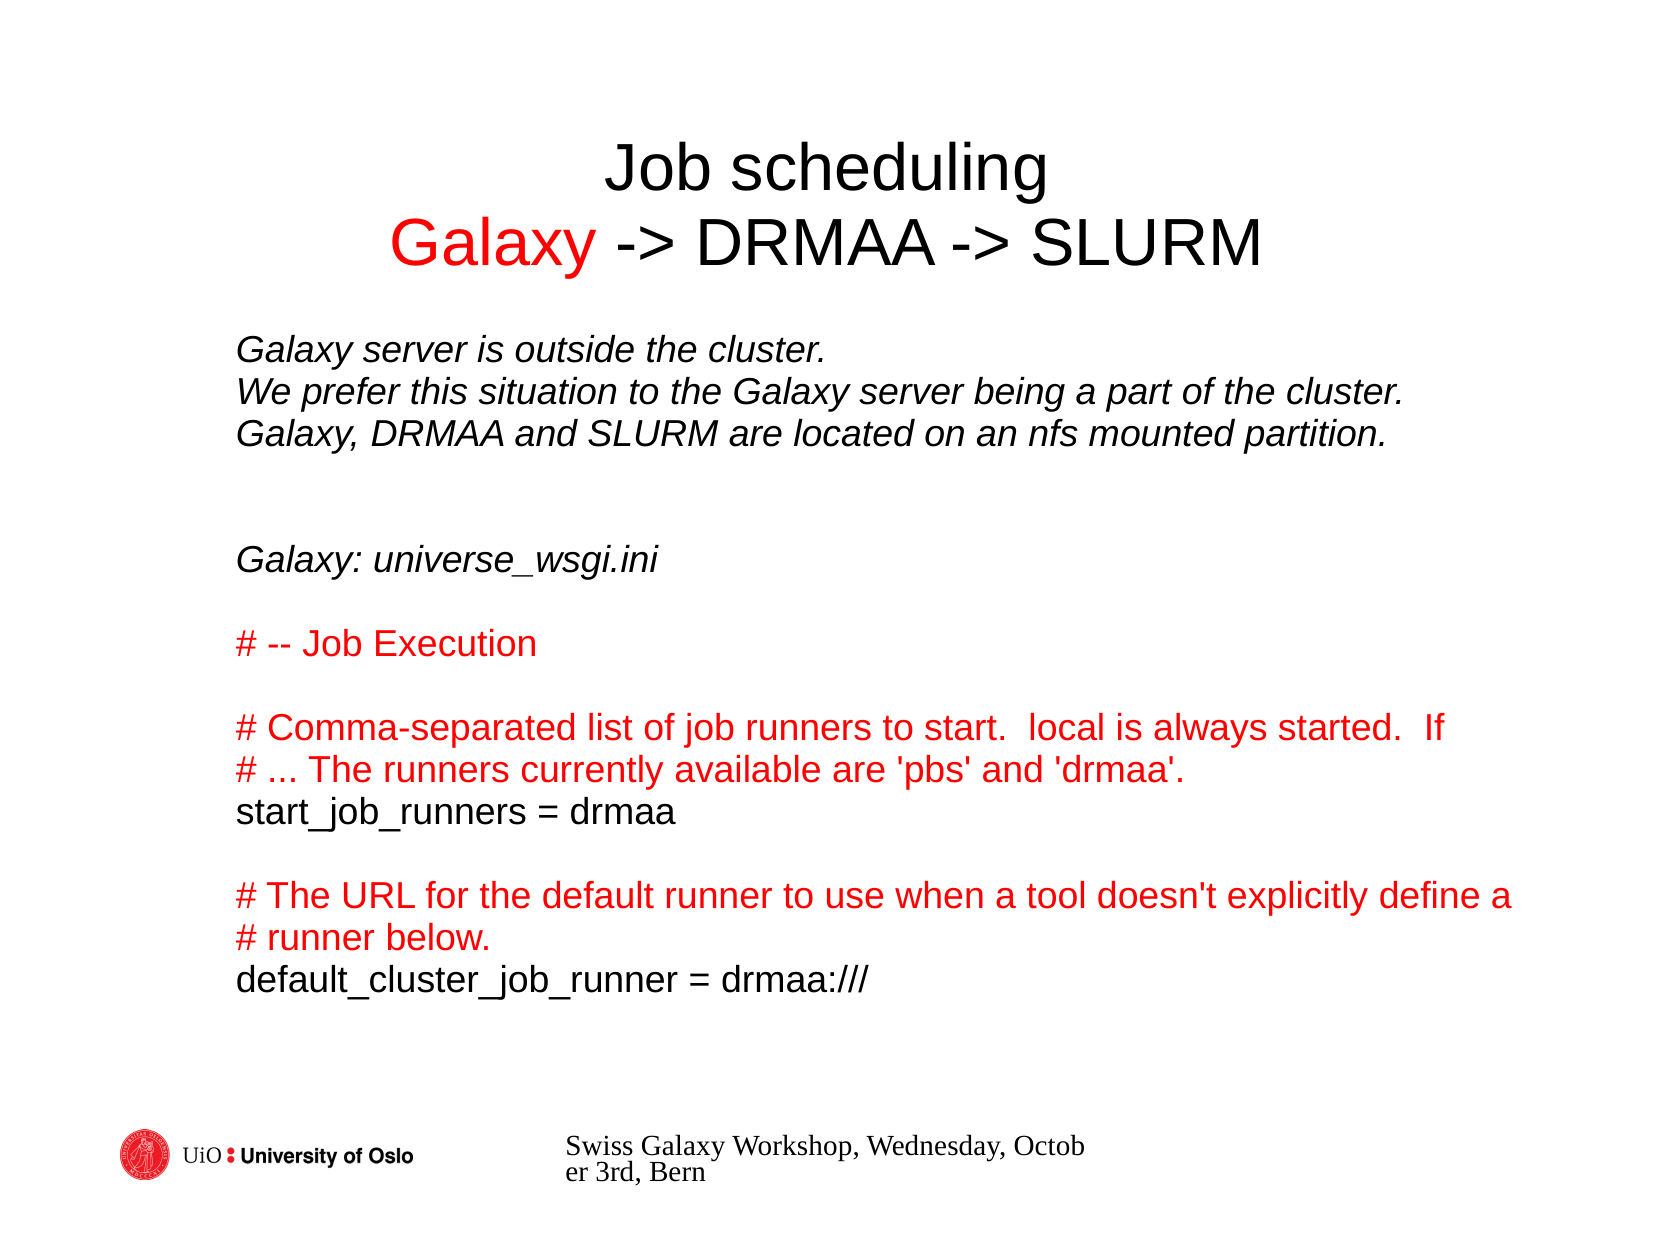

# Job scheduling Galaxy -> DRMAA -> SLURM
Galaxy server is outside the cluster.
We prefer this situation to the Galaxy server being a part of the cluster.
Galaxy, DRMAA and SLURM are located on an nfs mounted partition.
Galaxy: universe_wsgi.ini
# -- Job Execution
# Comma-separated list of job runners to start. local is always started. If
# ... The runners currently available are 'pbs' and 'drmaa'.
start_job_runners = drmaa
# The URL for the default runner to use when a tool doesn't explicitly define a
# runner below.
default_cluster_job_runner = drmaa:///
Swiss Galaxy Workshop, Wednesday, October 3rd, Bern